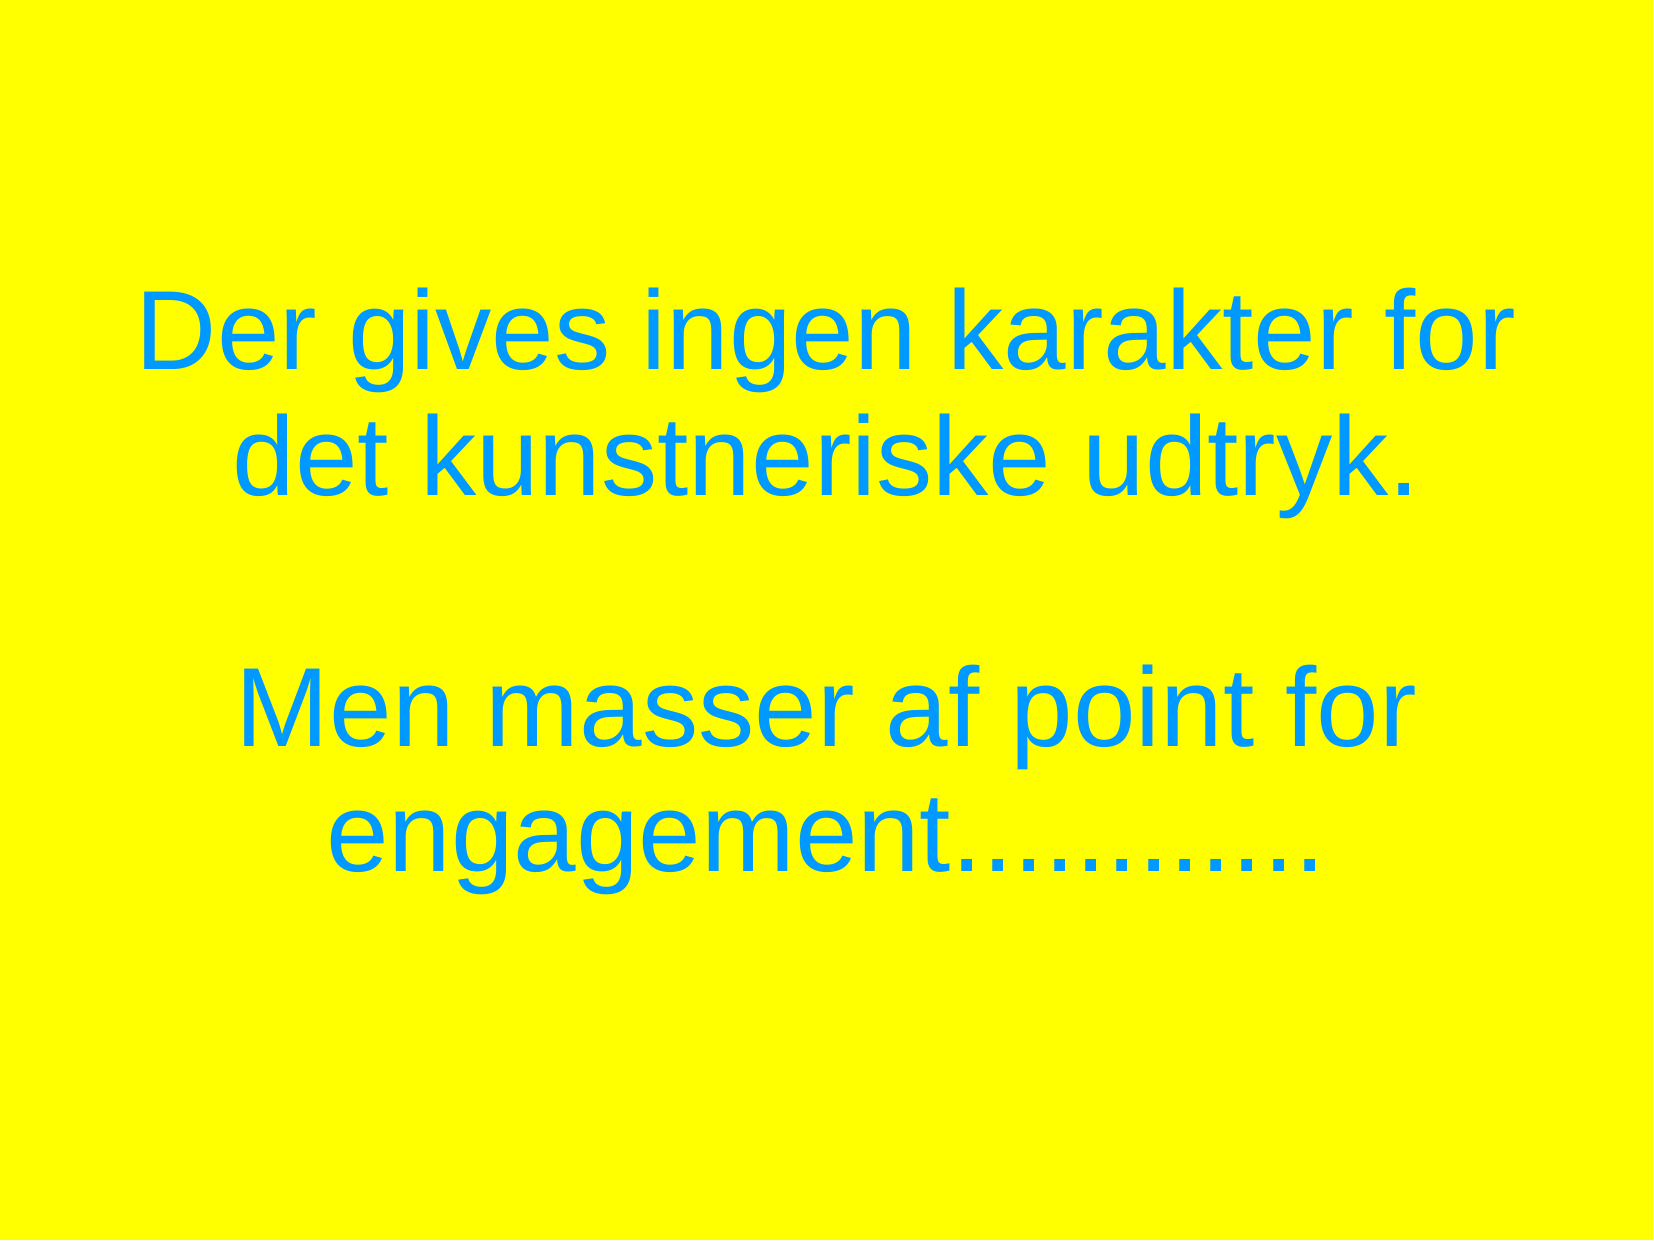

Der gives ingen karakter for det kunstneriske udtryk.
Men masser af point for engagement............